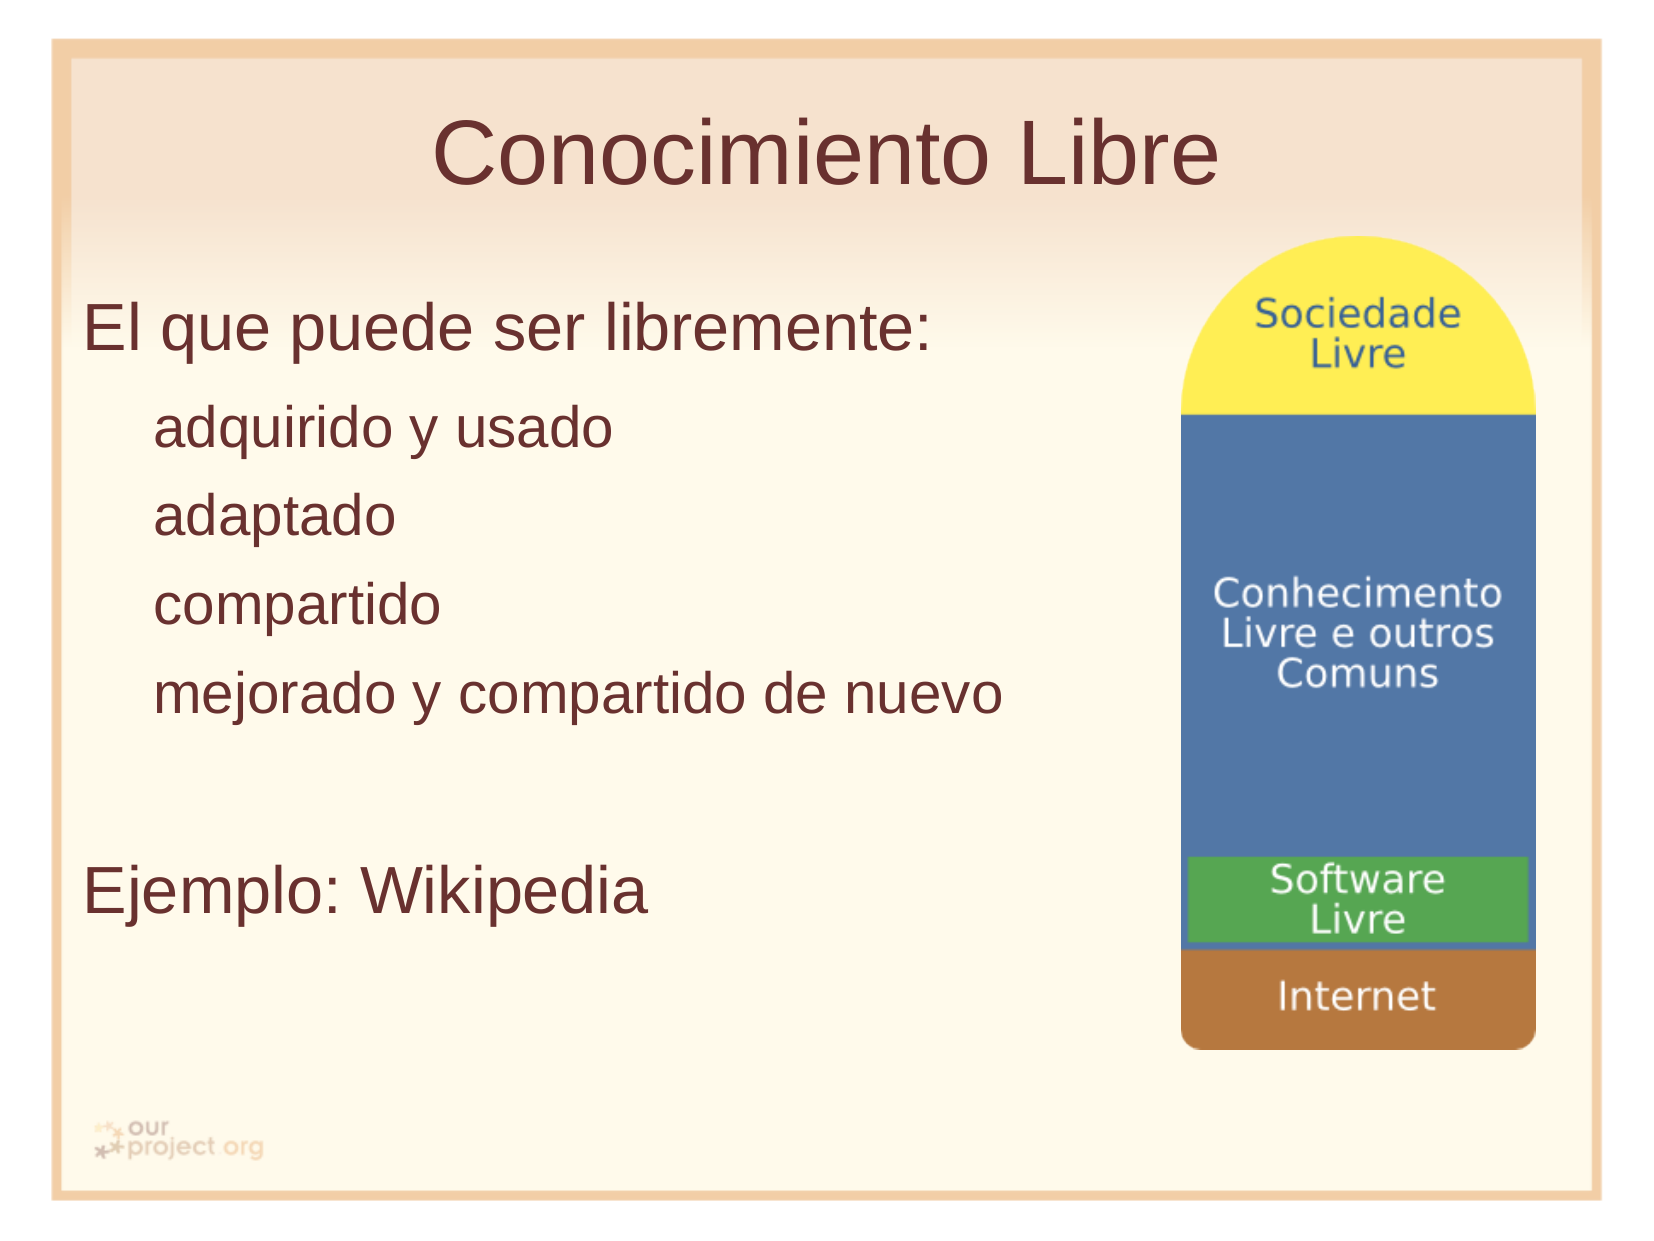

# Conocimiento Libre
El que puede ser libremente:
adquirido y usado
adaptado
compartido
mejorado y compartido de nuevo
Ejemplo: Wikipedia